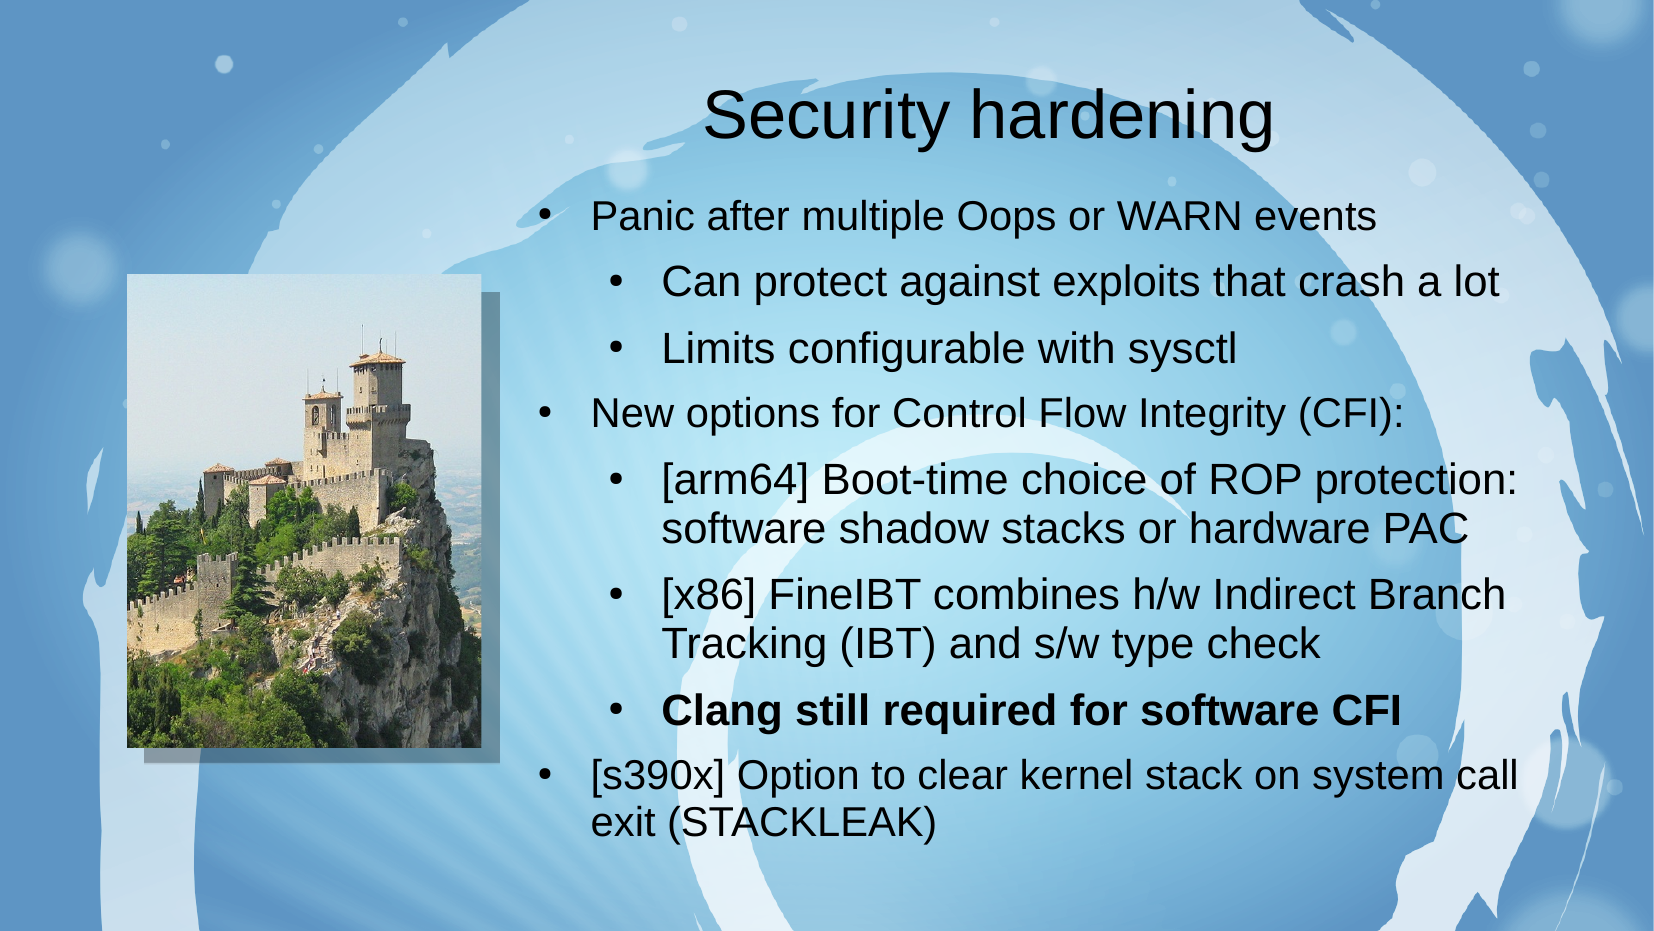

# Security hardening
Panic after multiple Oops or WARN events
Can protect against exploits that crash a lot
Limits configurable with sysctl
New options for Control Flow Integrity (CFI):
[arm64] Boot-time choice of ROP protection: software shadow stacks or hardware PAC
[x86] FineIBT combines h/w Indirect Branch Tracking (IBT) and s/w type check
Clang still required for software CFI
[s390x] Option to clear kernel stack on system call exit (STACKLEAK)